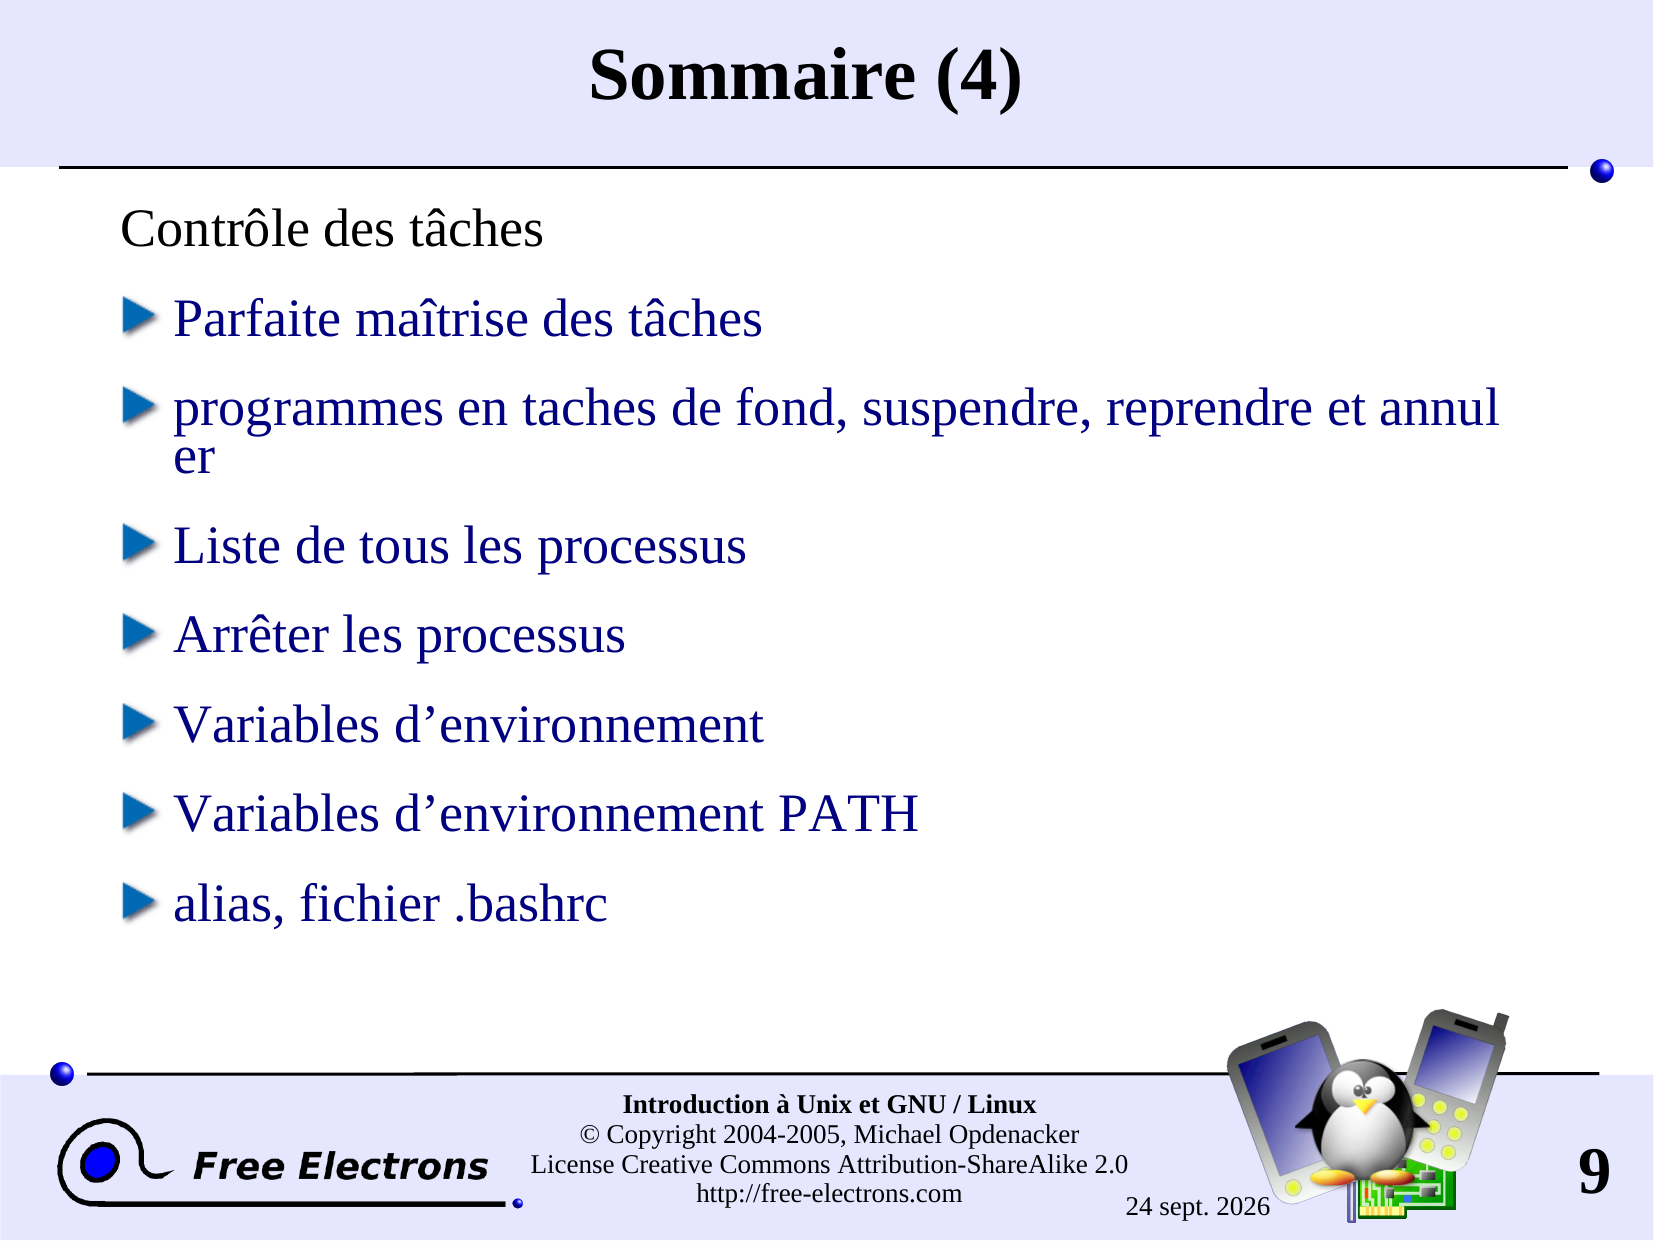

# Sommaire (4)
Contrôle des tâches
Parfaite maîtrise des tâches
programmes en taches de fond, suspendre, reprendre et annuler
Liste de tous les processus
Arrêter les processus
Variables d’environnement
Variables d’environnement PATH
alias, fichier .bashrc